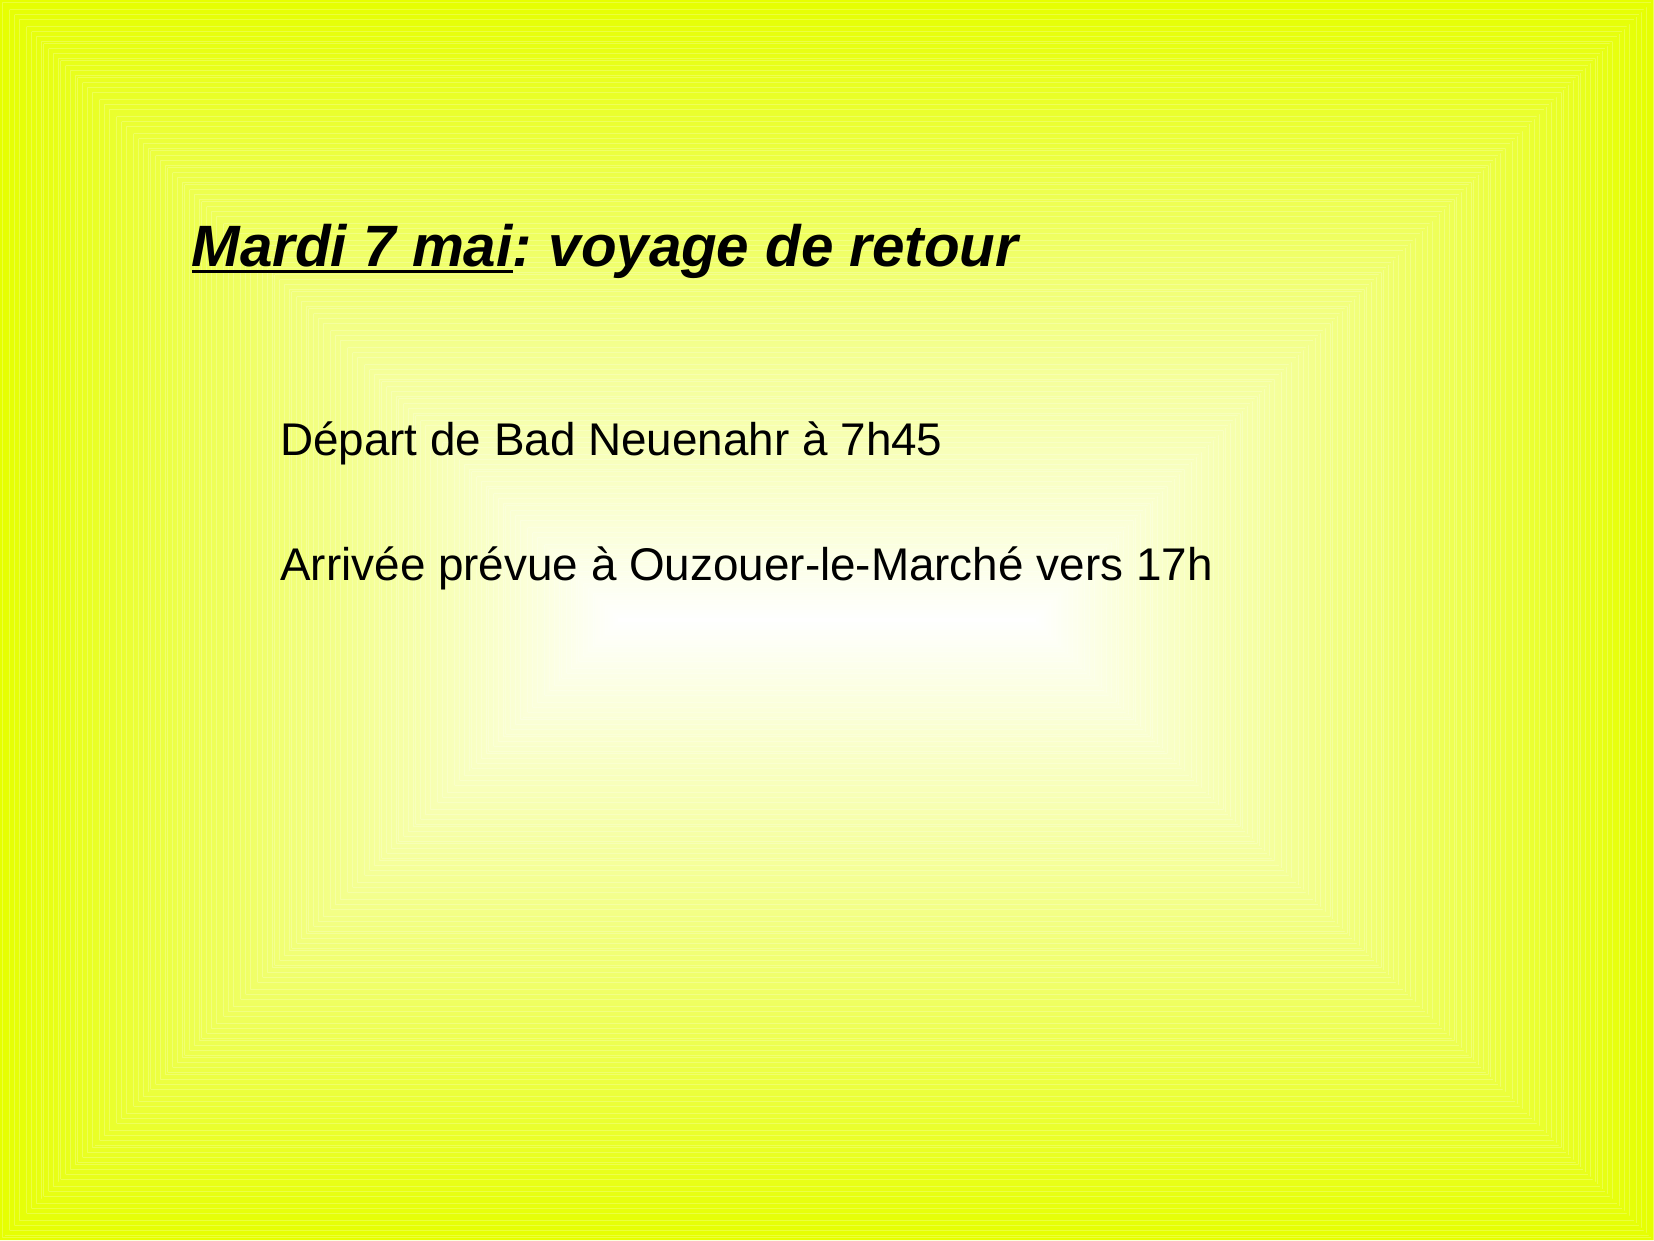

Mardi 7 mai: voyage de retour
Départ de Bad Neuenahr à 7h45
Arrivée prévue à Ouzouer-le-Marché vers 17h